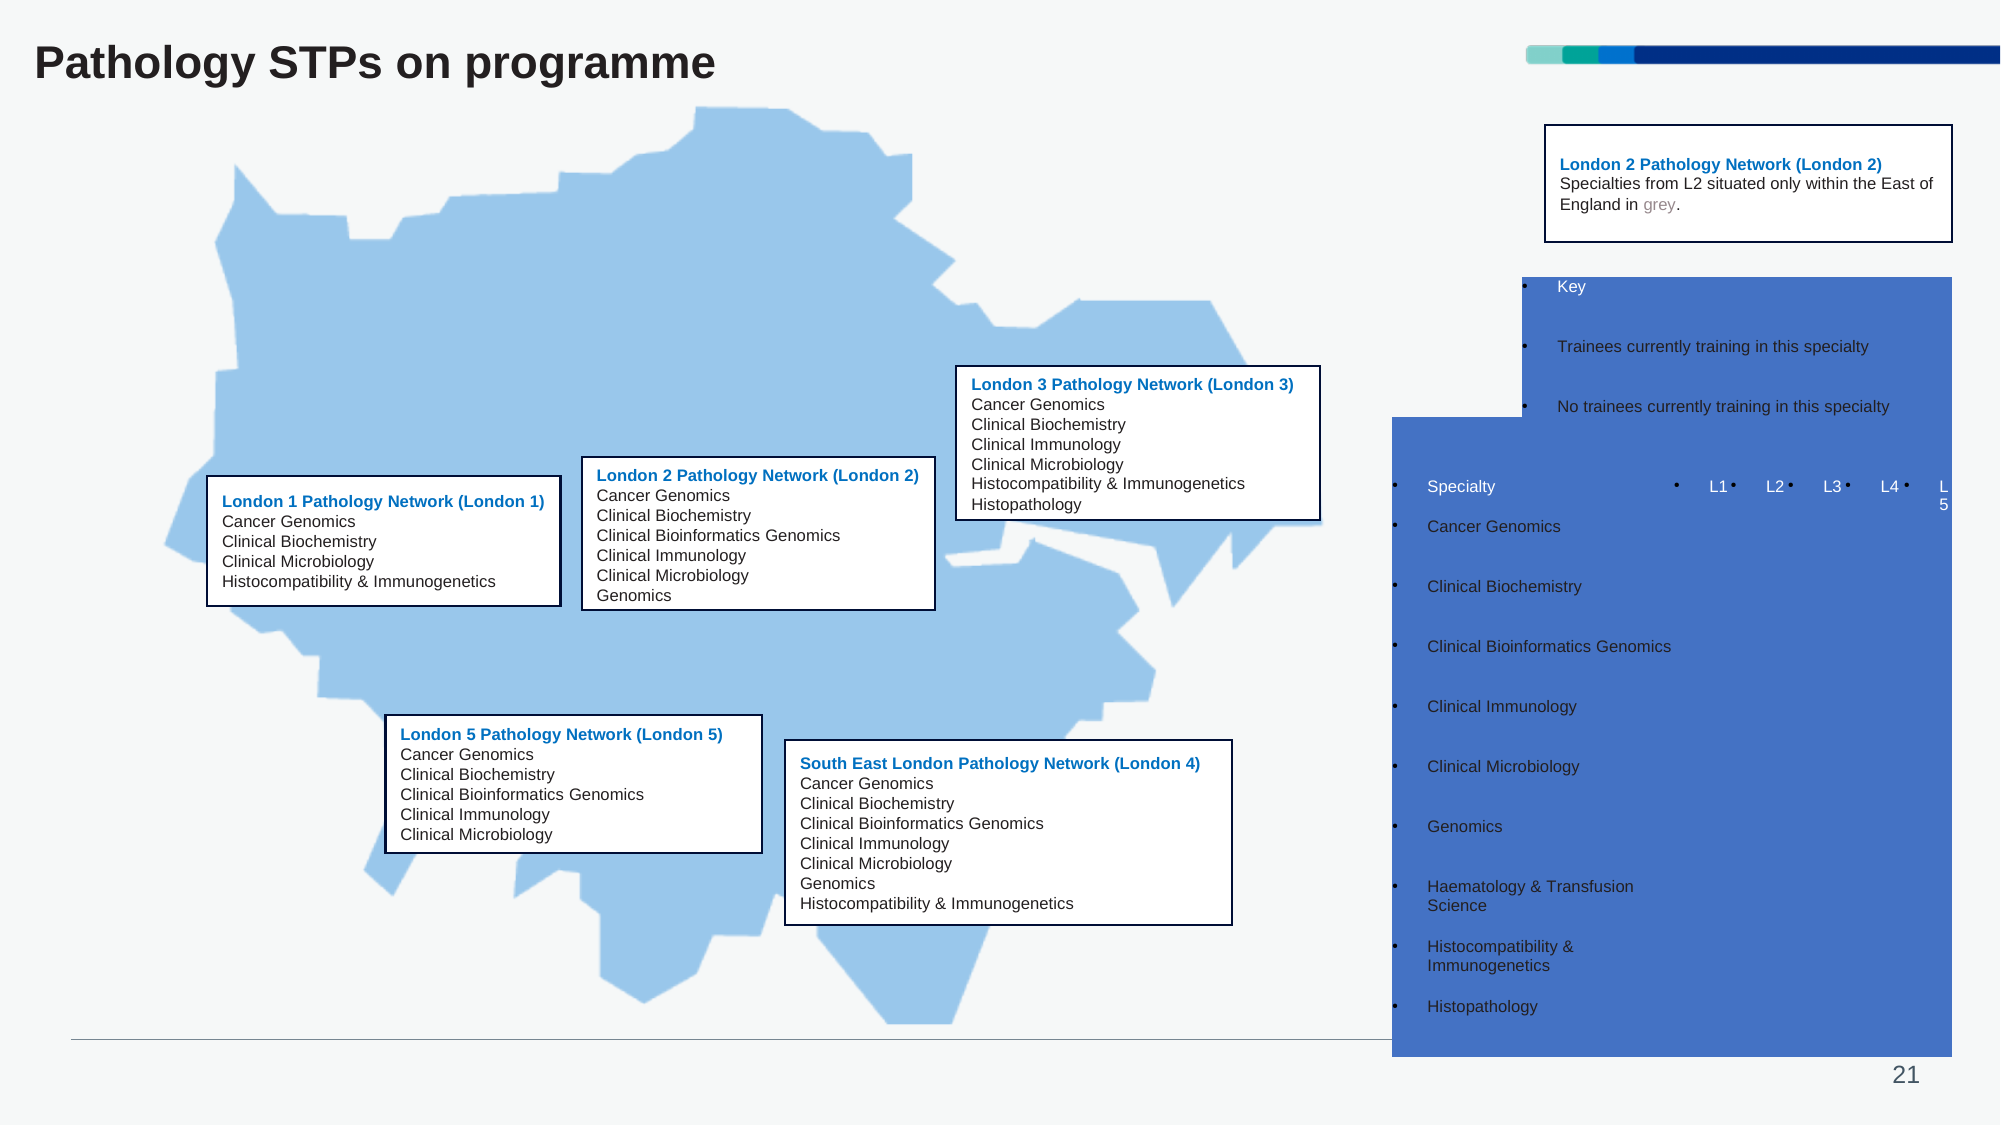

Pathology STPs on programme
London 2 Pathology Network (London 2) Specialties from L2 situated only within the East of England in grey.
| Key | |
| --- | --- |
| Trainees currently training in this specialty | |
| No trainees currently training in this specialty | |
London 3 Pathology Network (London 3)
Cancer Genomics
Clinical Biochemistry
Clinical Immunology
Clinical Microbiology
Histocompatibility & Immunogenetics
Histopathology
| | Pathology Network | | | | |
| --- | --- | --- | --- | --- | --- |
| Specialty | L1 | L2 | L3 | L4 | L5 |
| Cancer Genomics | | | | | |
| Clinical Biochemistry | | | | | |
| Clinical Bioinformatics Genomics | | | | | |
| Clinical Immunology | | | | | |
| Clinical Microbiology | | | | | |
| Genomics | | | | | |
| Haematology & Transfusion Science | | | | | |
| Histocompatibility & Immunogenetics | | | | | |
| Histopathology | | | | | |
London 2 Pathology Network (London 2)
Cancer Genomics
Clinical Biochemistry
Clinical Bioinformatics Genomics
Clinical Immunology
Clinical Microbiology
Genomics
London 1 Pathology Network (London 1)
Cancer Genomics
Clinical Biochemistry
Clinical Microbiology
Histocompatibility & Immunogenetics
London 5 Pathology Network (London 5)
Cancer Genomics
Clinical Biochemistry
Clinical Bioinformatics Genomics
Clinical Immunology
Clinical Microbiology
South East London Pathology Network (London 4)
Cancer Genomics
Clinical Biochemistry
Clinical Bioinformatics Genomics
Clinical Immunology
Clinical Microbiology
Genomics
Histocompatibility & Immunogenetics